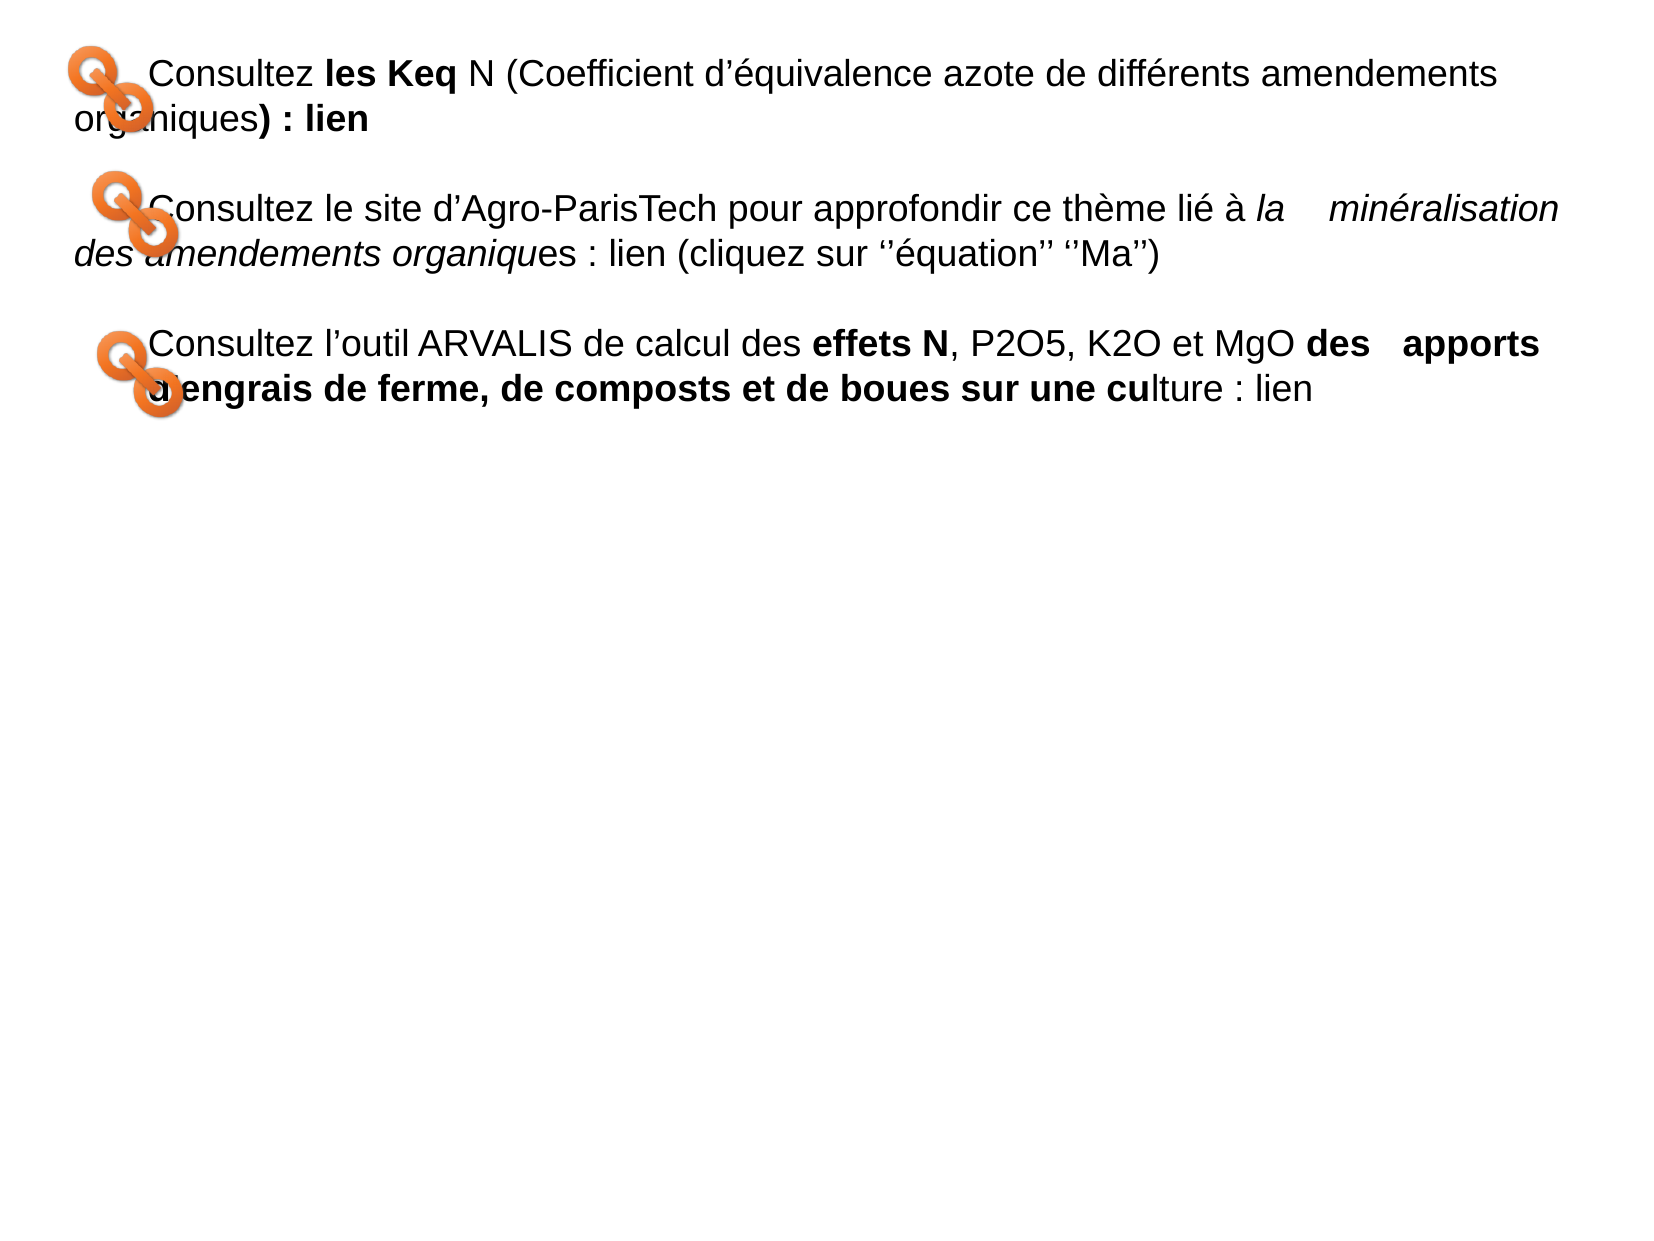

Consultez les Keq N (Coefficient d’équivalence azote de différents amendements 	organiques) : lien
	Consultez le site d’Agro-ParisTech pour approfondir ce thème lié à la 	minéralisation des amendements organiques : lien (cliquez sur ‘’équation’’ ‘’Ma’’)
	Consultez l’outil ARVALIS de calcul des effets N, P2O5, K2O et MgO des 	apports 	d'engrais de ferme, de composts et de boues sur une culture : lien